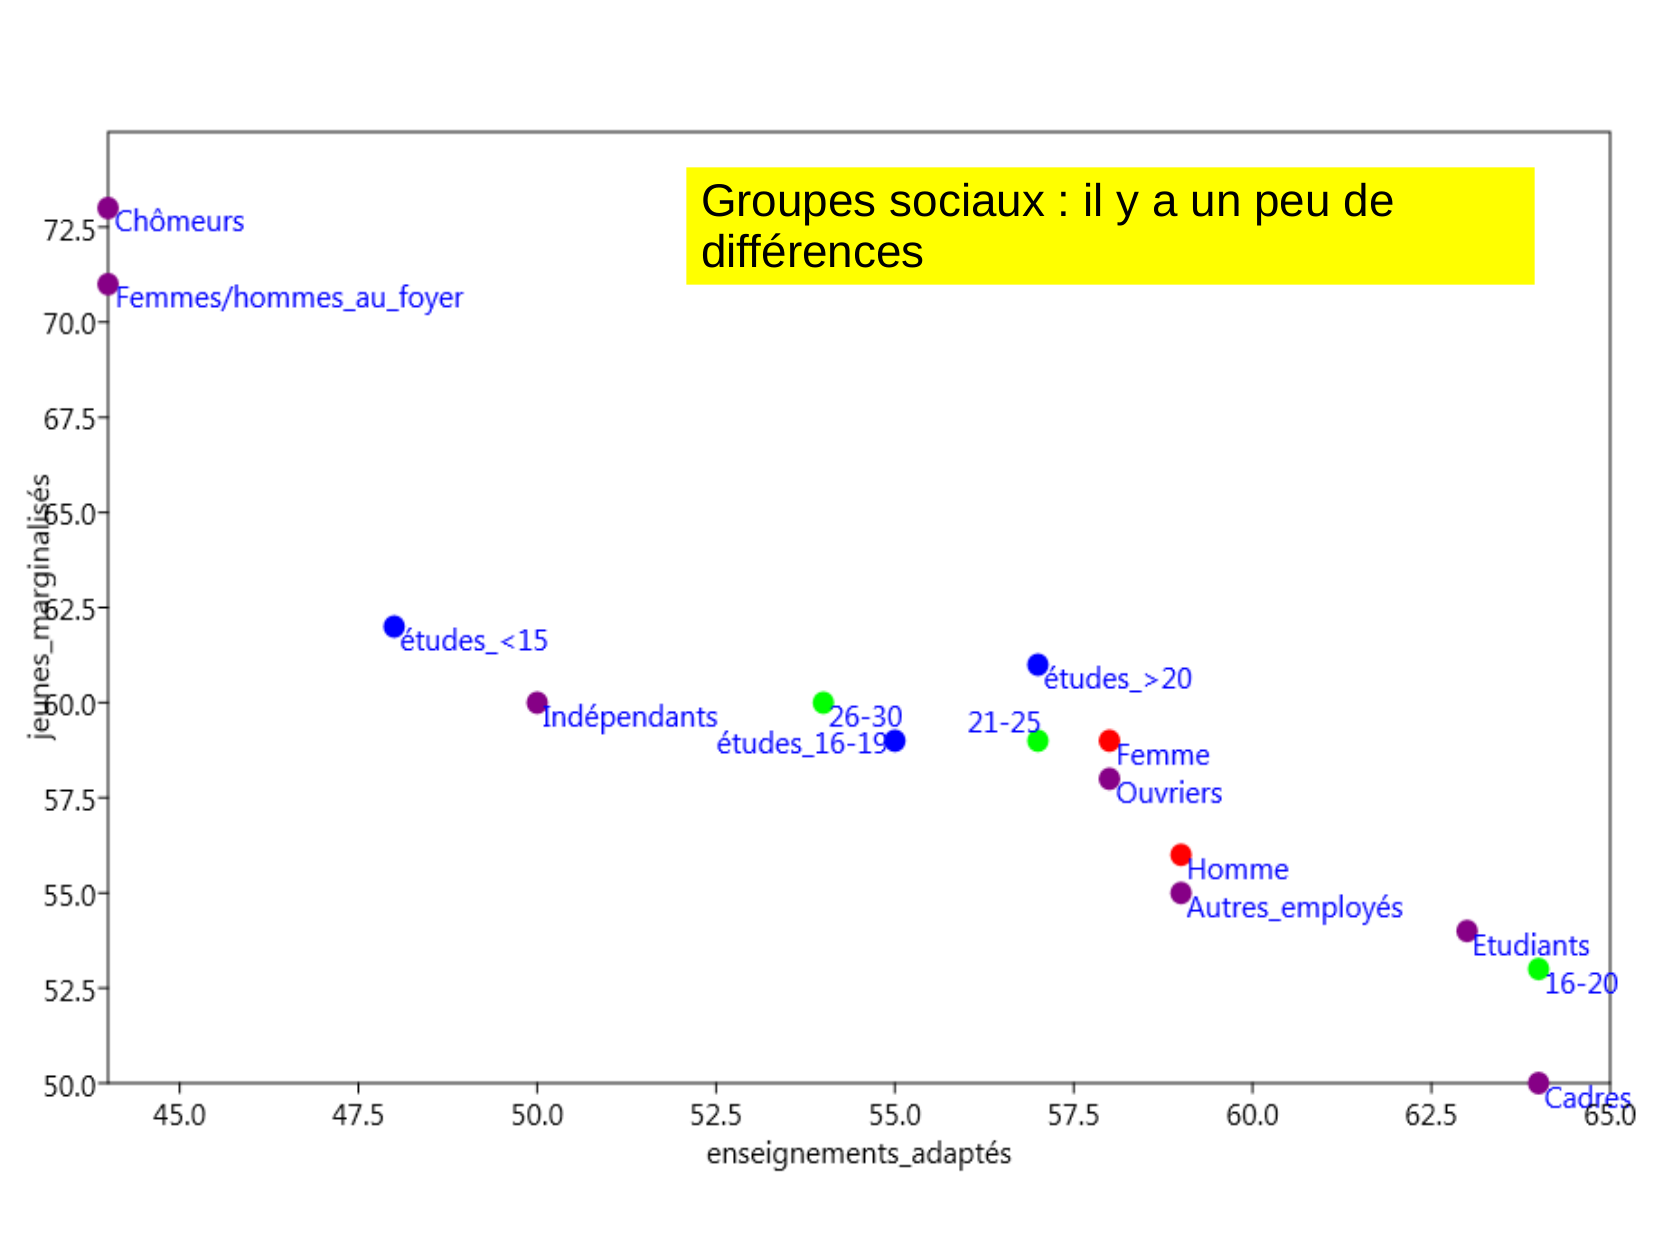

Groupes sociaux : il y a un peu de différences